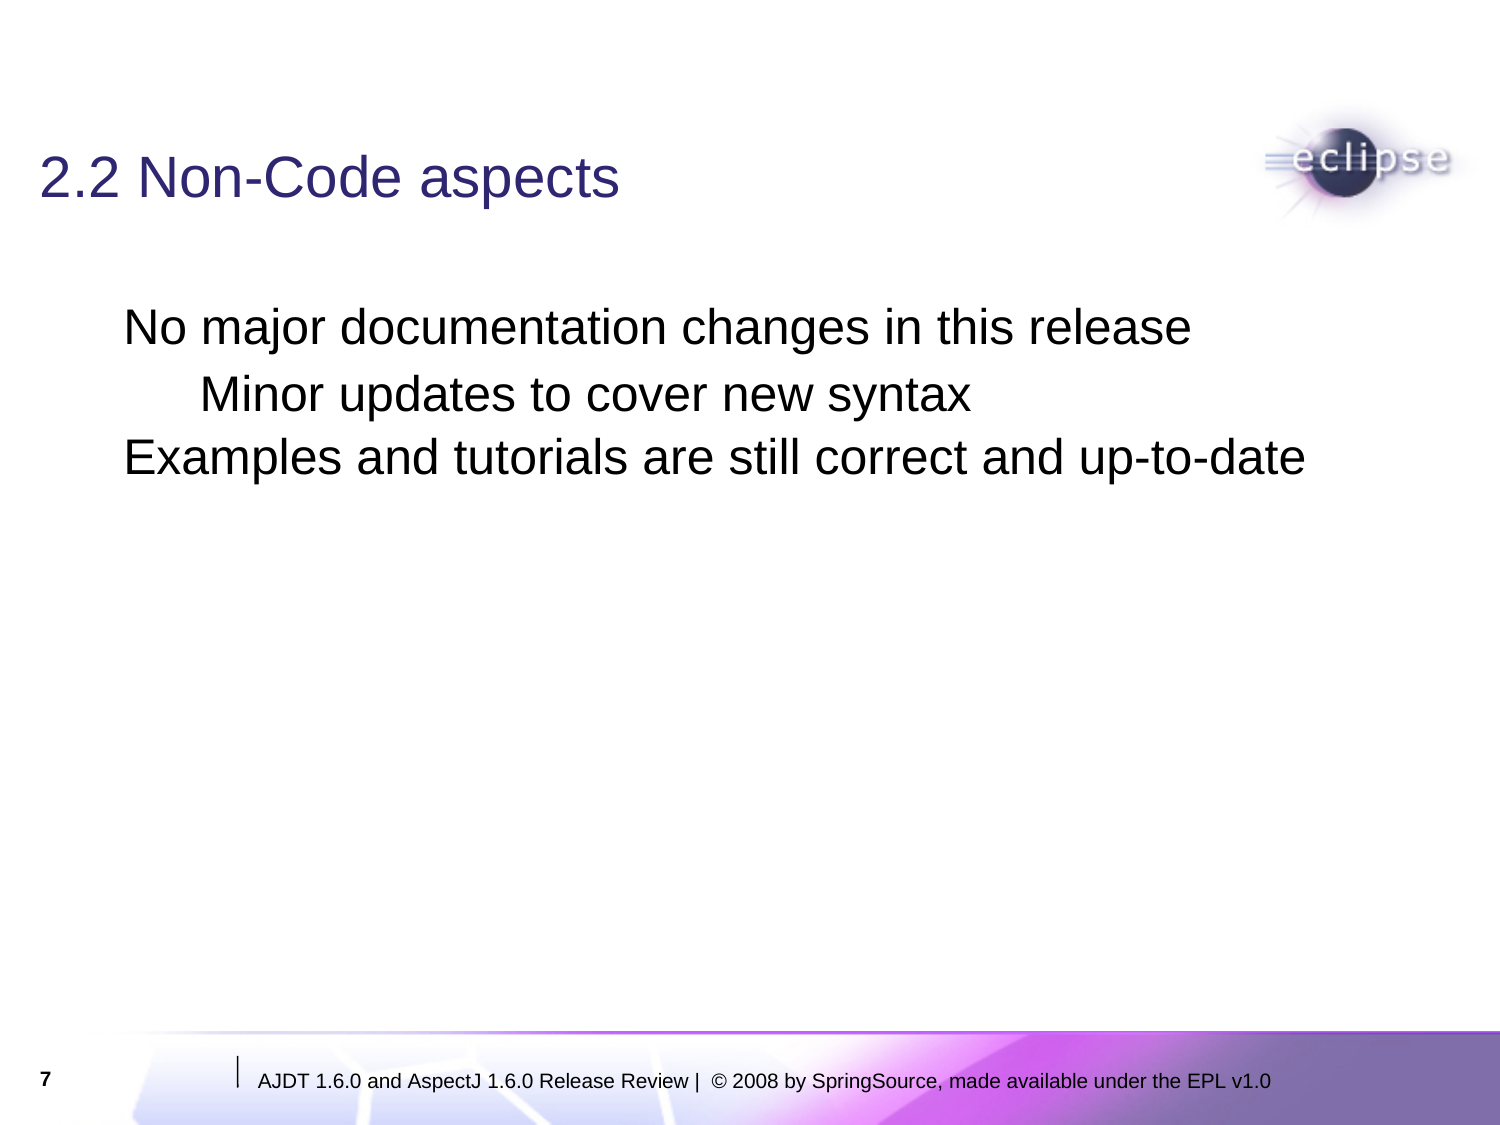

# 2.2 Non-Code aspects
No major documentation changes in this release
Minor updates to cover new syntax
Examples and tutorials are still correct and up-to-date
7